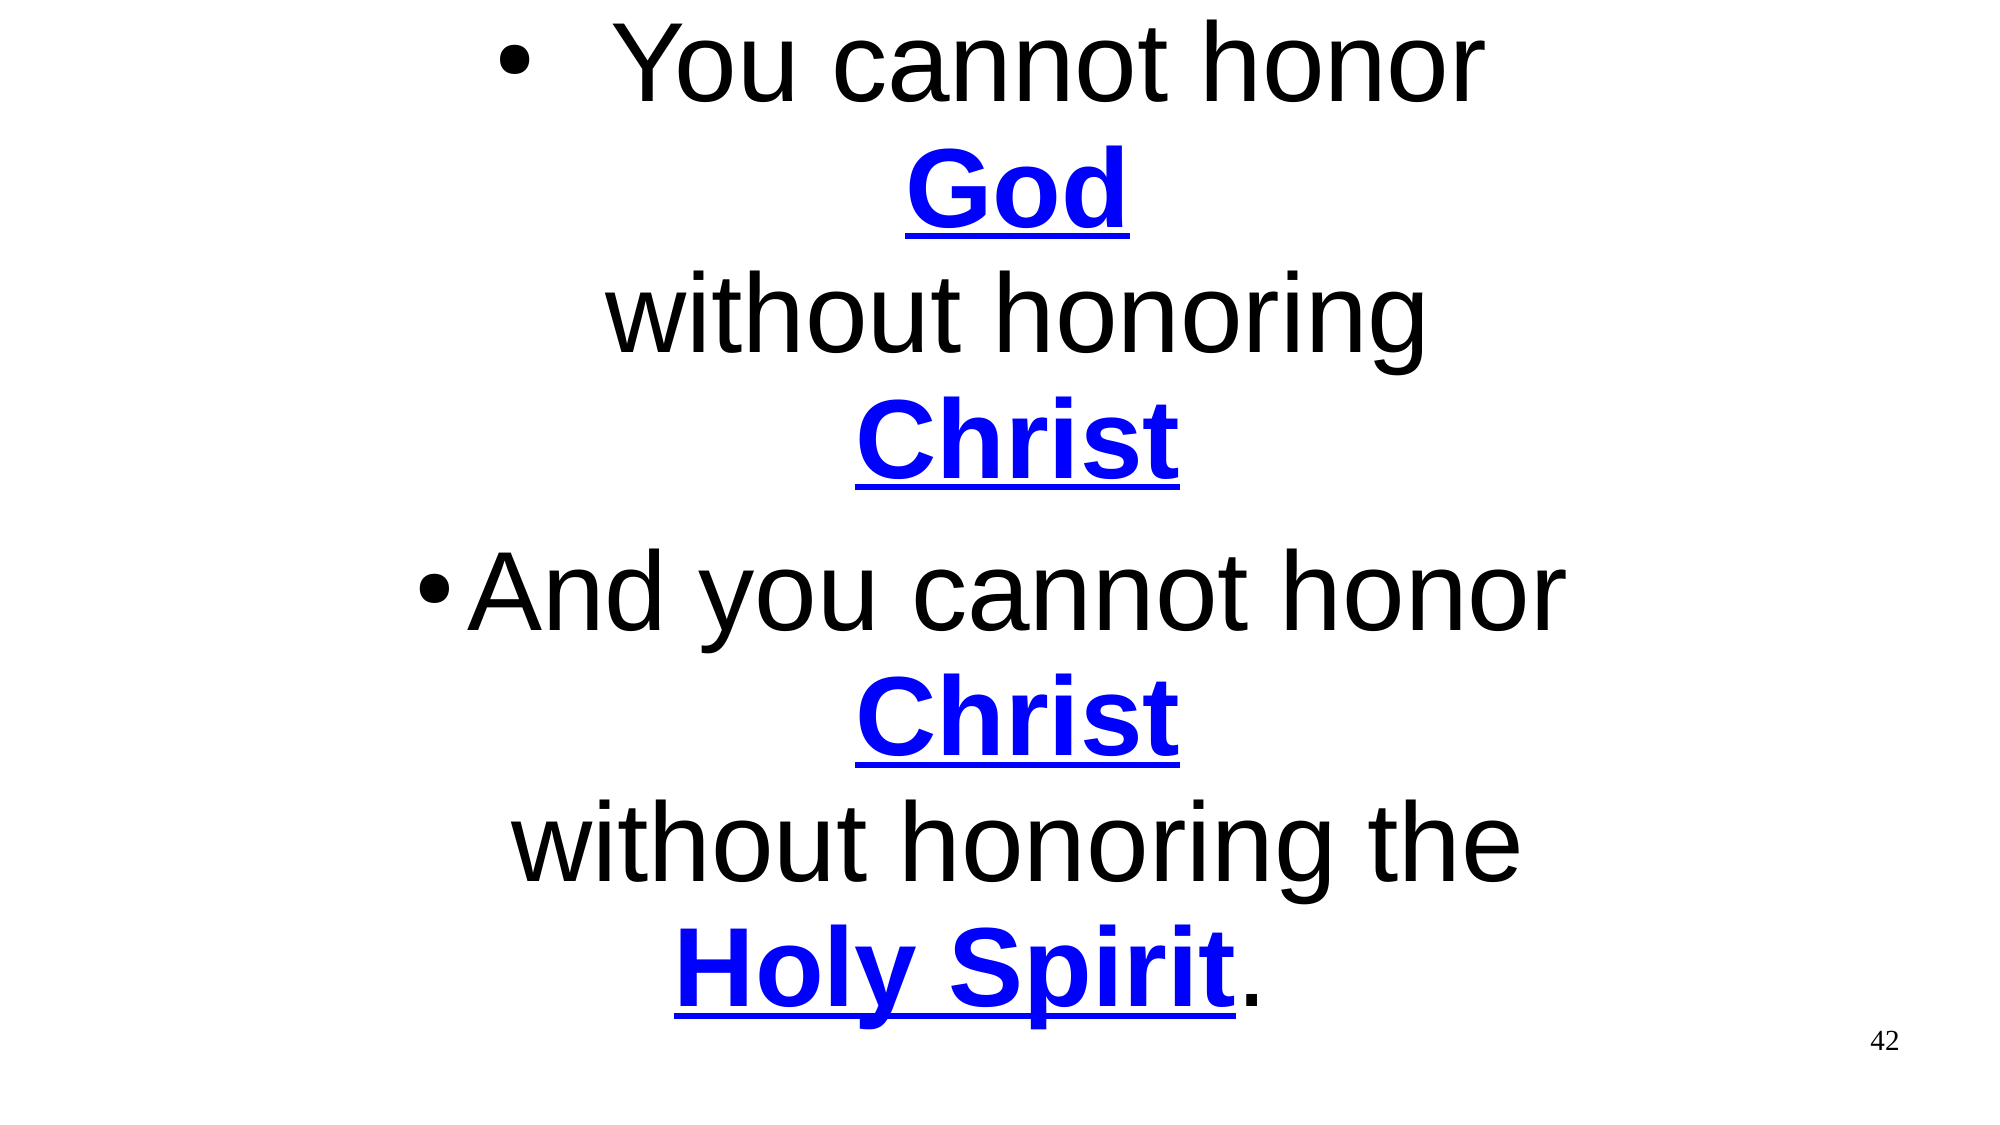

# You cannot honor God without honoring Christ
And you cannot honor
Christ
without honoring the
Holy Spirit.
42